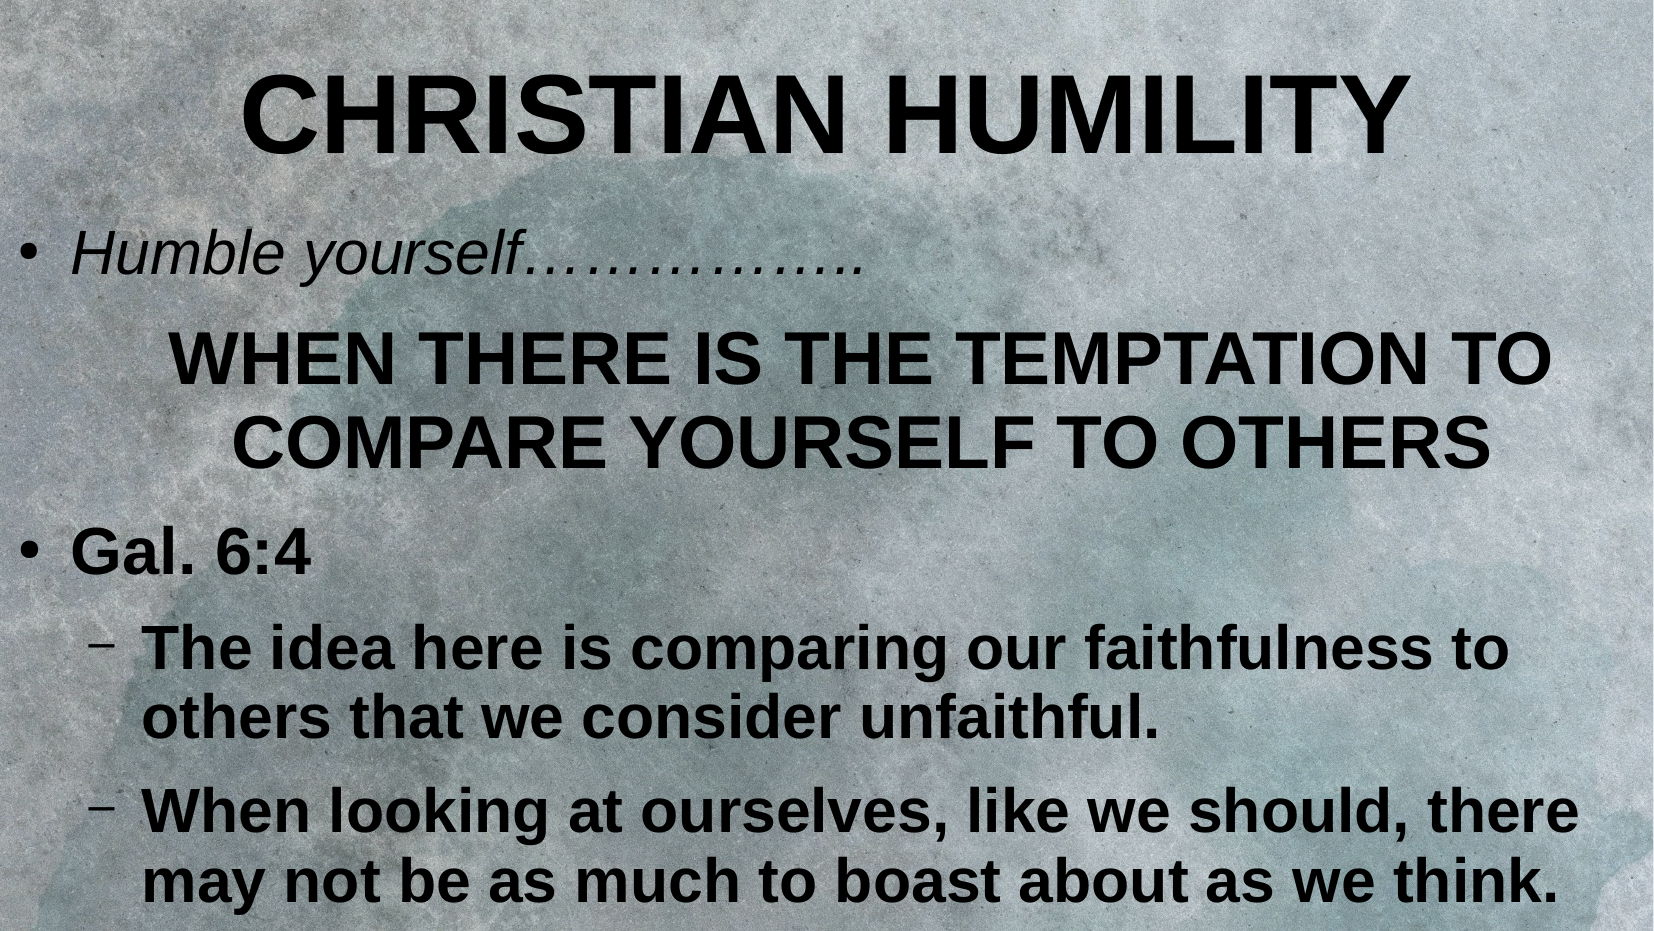

# CHRISTIAN HUMILITY
Humble yourself……………..
WHEN THERE IS THE TEMPTATION TO COMPARE YOURSELF TO OTHERS
Gal. 6:4
The idea here is comparing our faithfulness to others that we consider unfaithful.
When looking at ourselves, like we should, there may not be as much to boast about as we think.